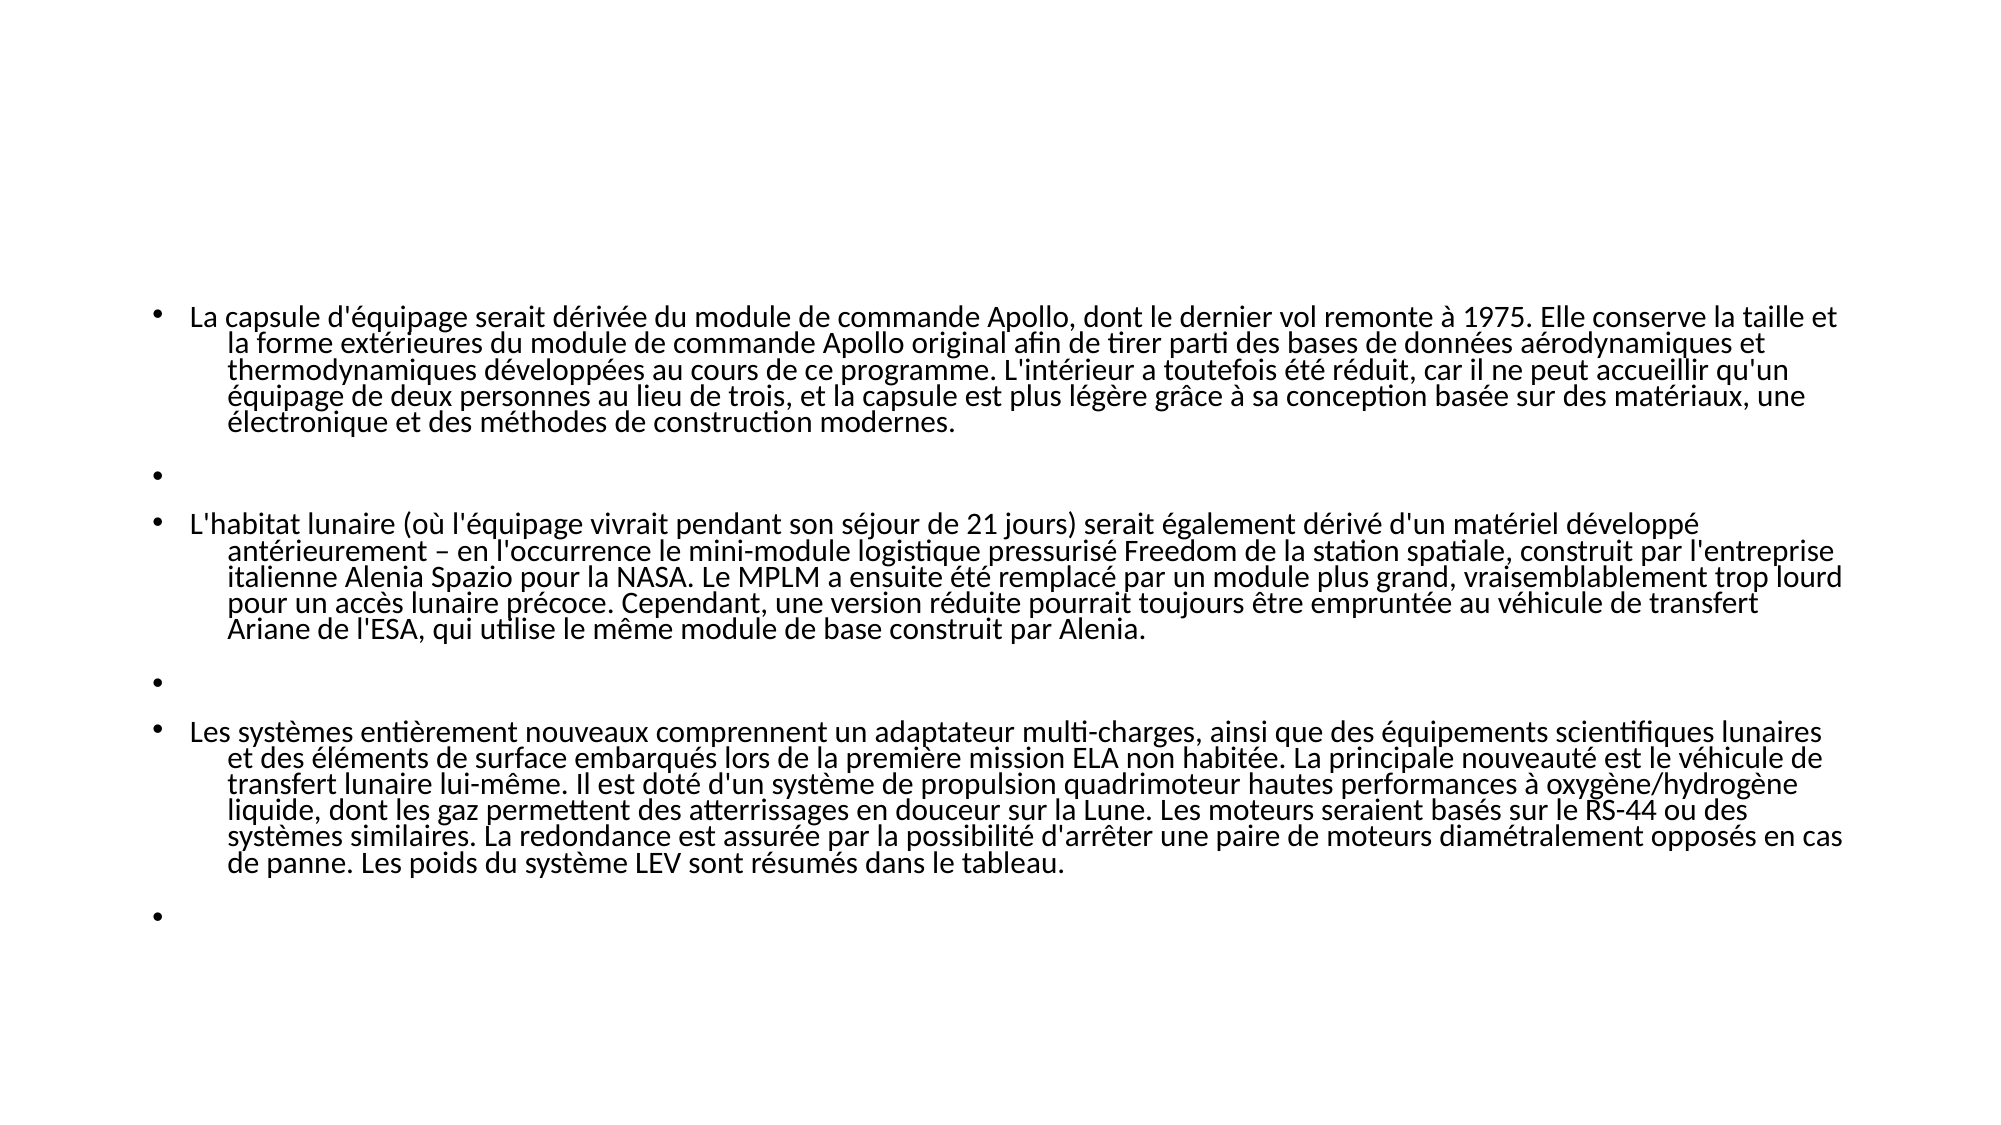

#
La capsule d'équipage serait dérivée du module de commande Apollo, dont le dernier vol remonte à 1975. Elle conserve la taille et la forme extérieures du module de commande Apollo original afin de tirer parti des bases de données aérodynamiques et thermodynamiques développées au cours de ce programme. L'intérieur a toutefois été réduit, car il ne peut accueillir qu'un équipage de deux personnes au lieu de trois, et la capsule est plus légère grâce à sa conception basée sur des matériaux, une électronique et des méthodes de construction modernes.
L'habitat lunaire (où l'équipage vivrait pendant son séjour de 21 jours) serait également dérivé d'un matériel développé antérieurement – en l'occurrence le mini-module logistique pressurisé Freedom de la station spatiale, construit par l'entreprise italienne Alenia Spazio pour la NASA. Le MPLM a ensuite été remplacé par un module plus grand, vraisemblablement trop lourd pour un accès lunaire précoce. Cependant, une version réduite pourrait toujours être empruntée au véhicule de transfert Ariane de l'ESA, qui utilise le même module de base construit par Alenia.
Les systèmes entièrement nouveaux comprennent un adaptateur multi-charges, ainsi que des équipements scientifiques lunaires et des éléments de surface embarqués lors de la première mission ELA non habitée. La principale nouveauté est le véhicule de transfert lunaire lui-même. Il est doté d'un système de propulsion quadrimoteur hautes performances à oxygène/hydrogène liquide, dont les gaz permettent des atterrissages en douceur sur la Lune. Les moteurs seraient basés sur le RS-44 ou des systèmes similaires. La redondance est assurée par la possibilité d'arrêter une paire de moteurs diamétralement opposés en cas de panne. Les poids du système LEV sont résumés dans le tableau.